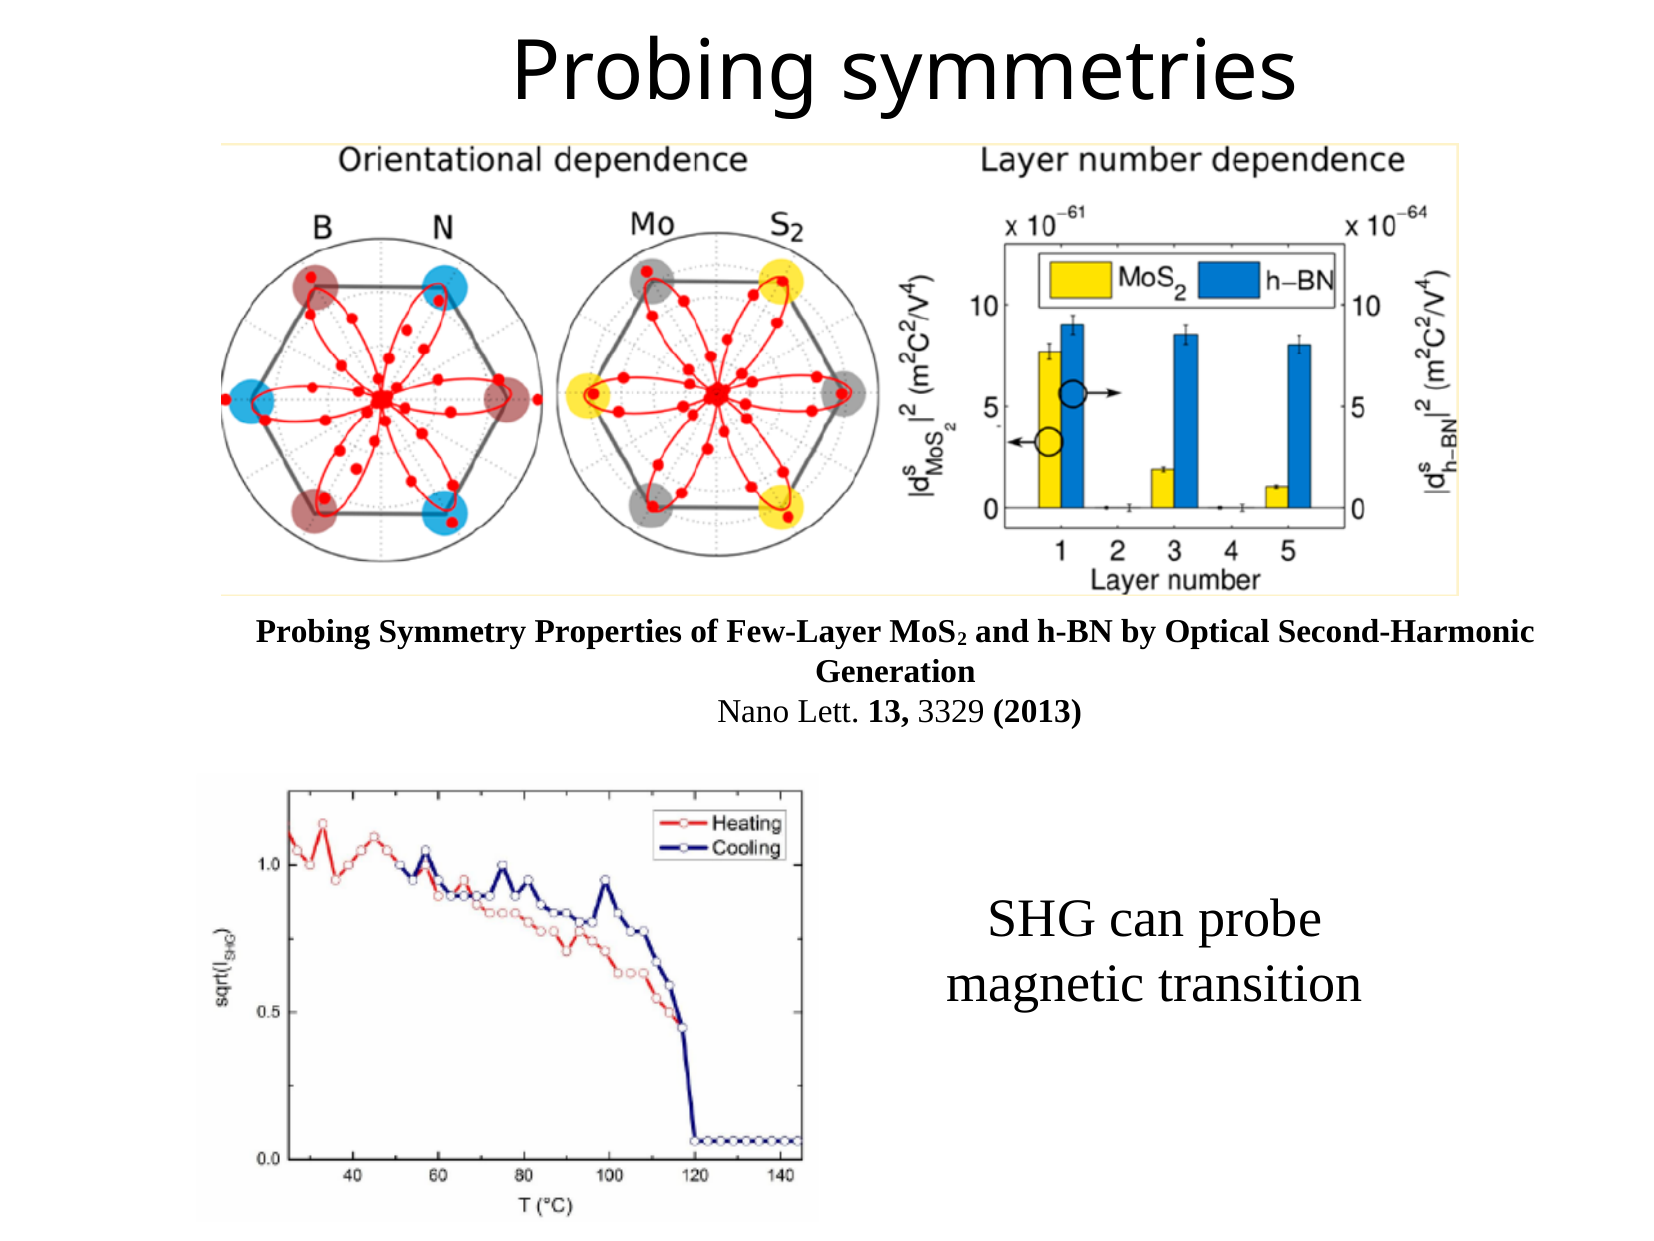

# Probing symmetries
Probing Symmetry Properties of Few-Layer MoS2 and h-BN by Optical Second-Harmonic Generation
 Nano Lett. 13, 3329 (2013)
SHG can probe
magnetic transition